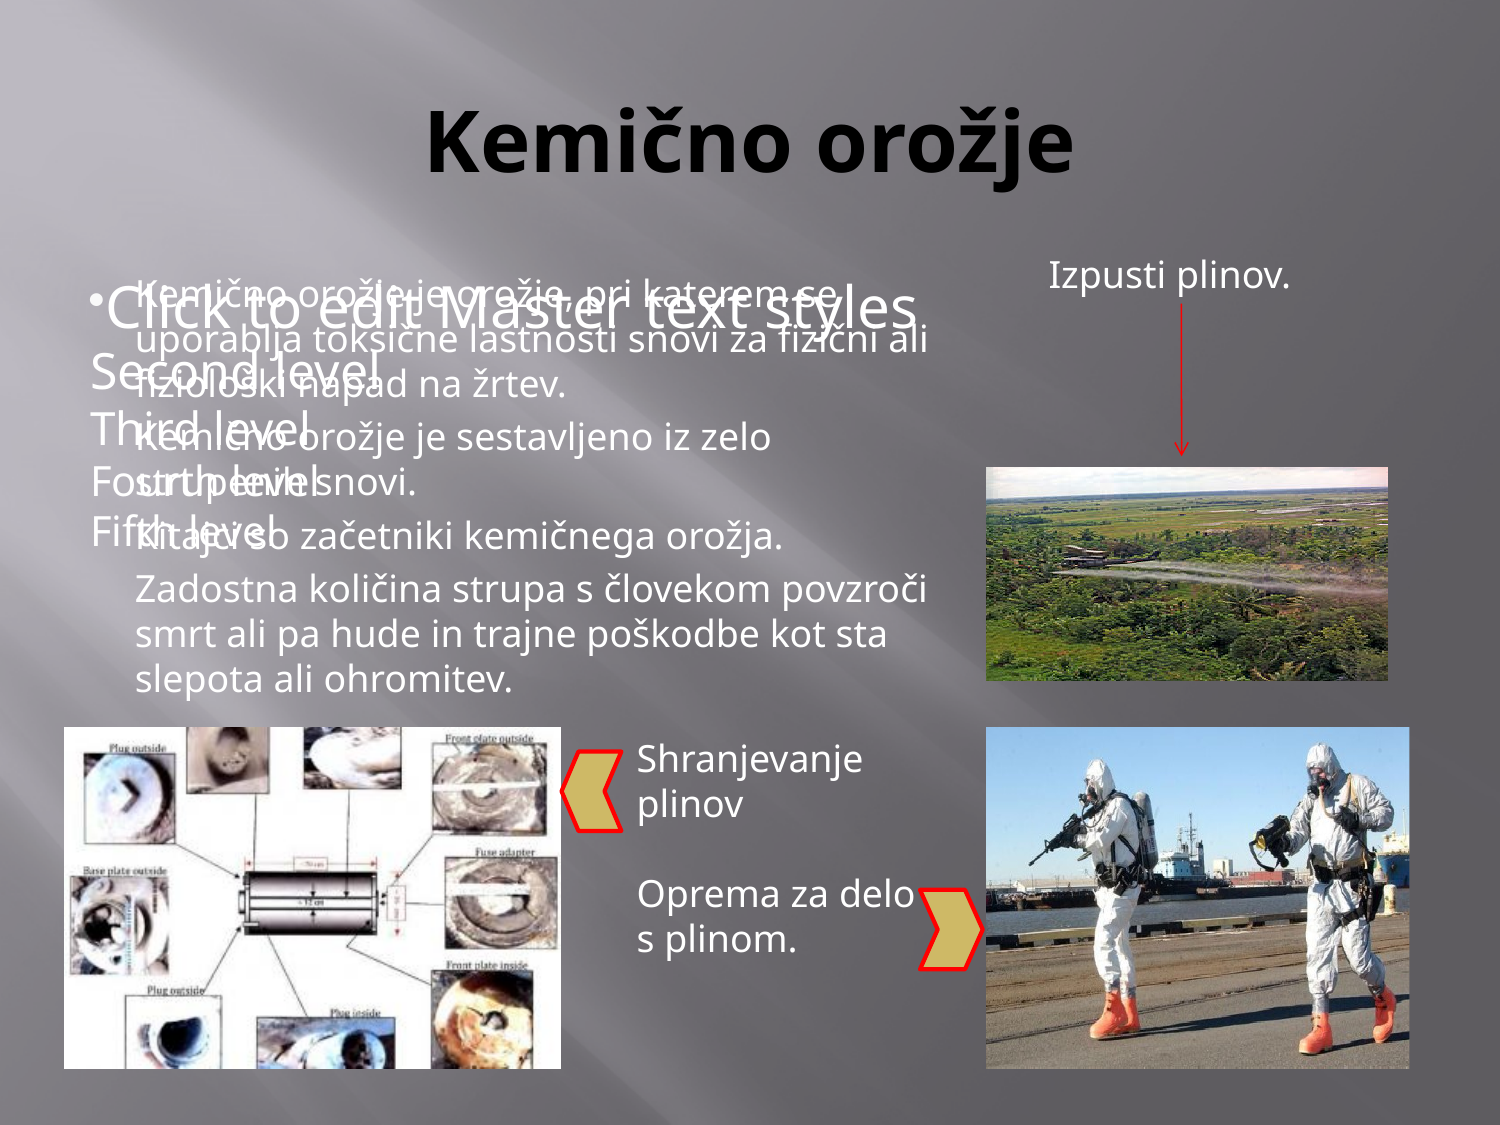

# Kemično orožje
Izpusti plinov.
Kemično orožje je orožje, pri katerem se uporablja toksične lastnosti snovi za fizični ali fiziološki napad na žrtev.
Kemično orožje je sestavljeno iz zelo strupenih snovi.
Kitajci so začetniki kemičnega orožja.
Zadostna količina strupa s človekom povzroči smrt ali pa hude in trajne poškodbe kot sta slepota ali ohromitev.
Shranjevanje plinov
Oprema za delo
s plinom.